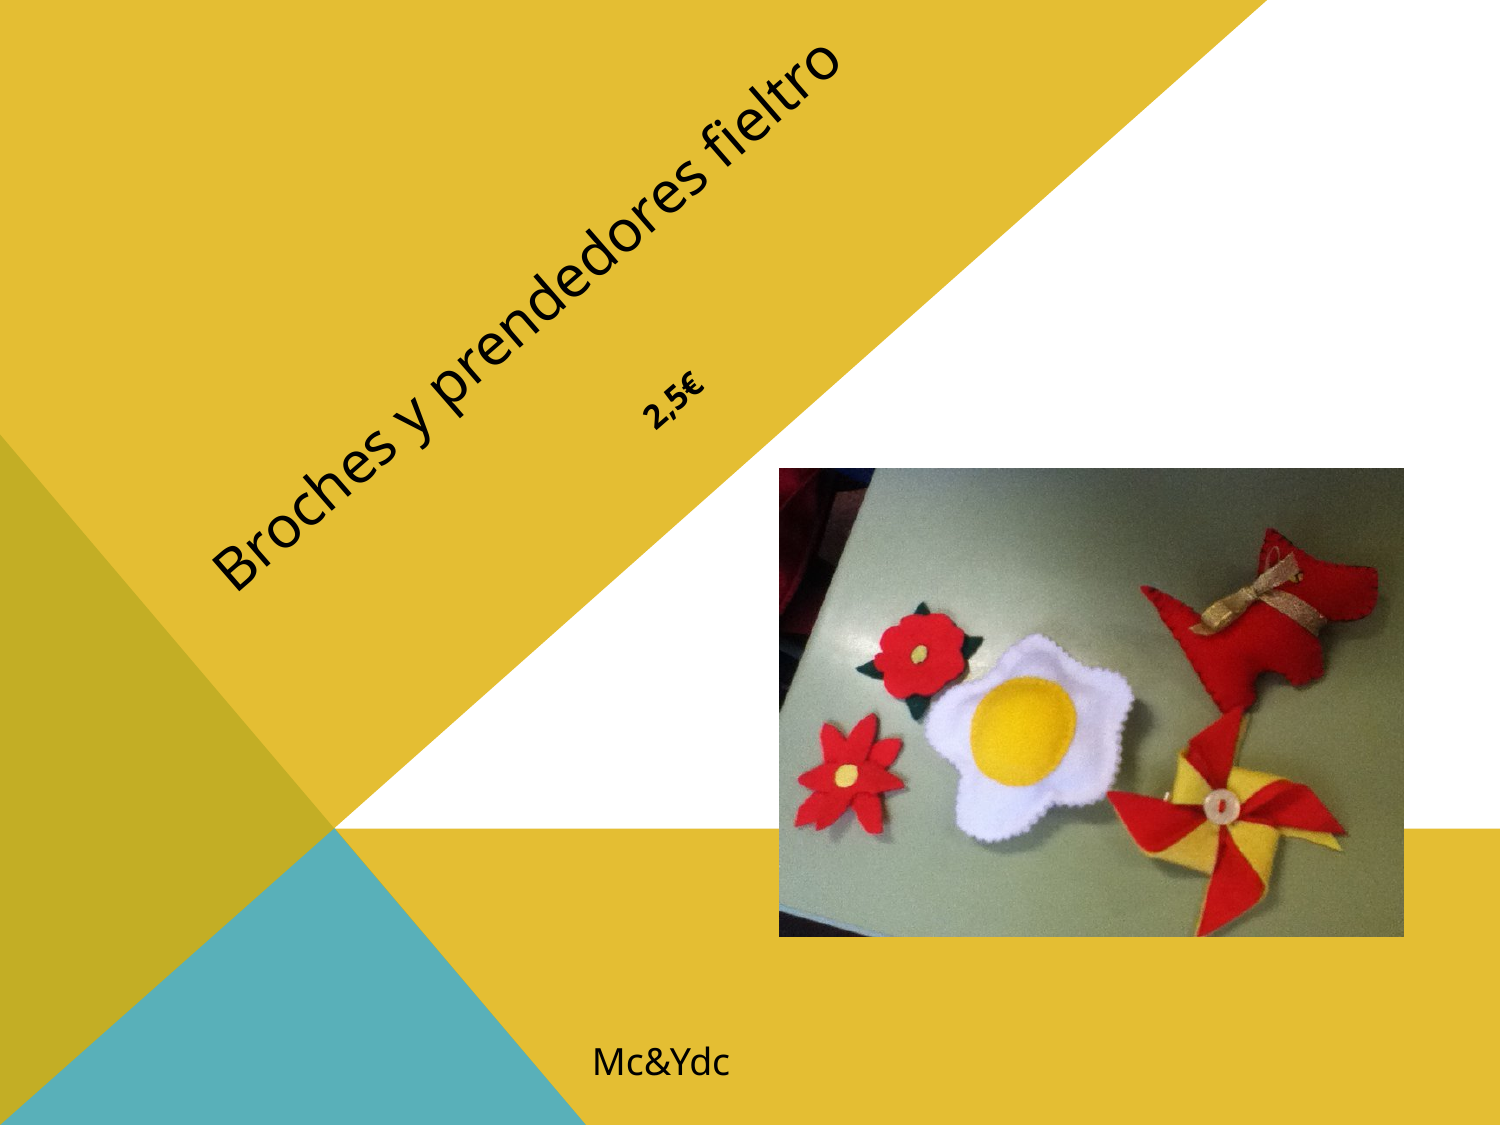

# Broches y prendedores fieltro
2,5€
Mc&Ydc